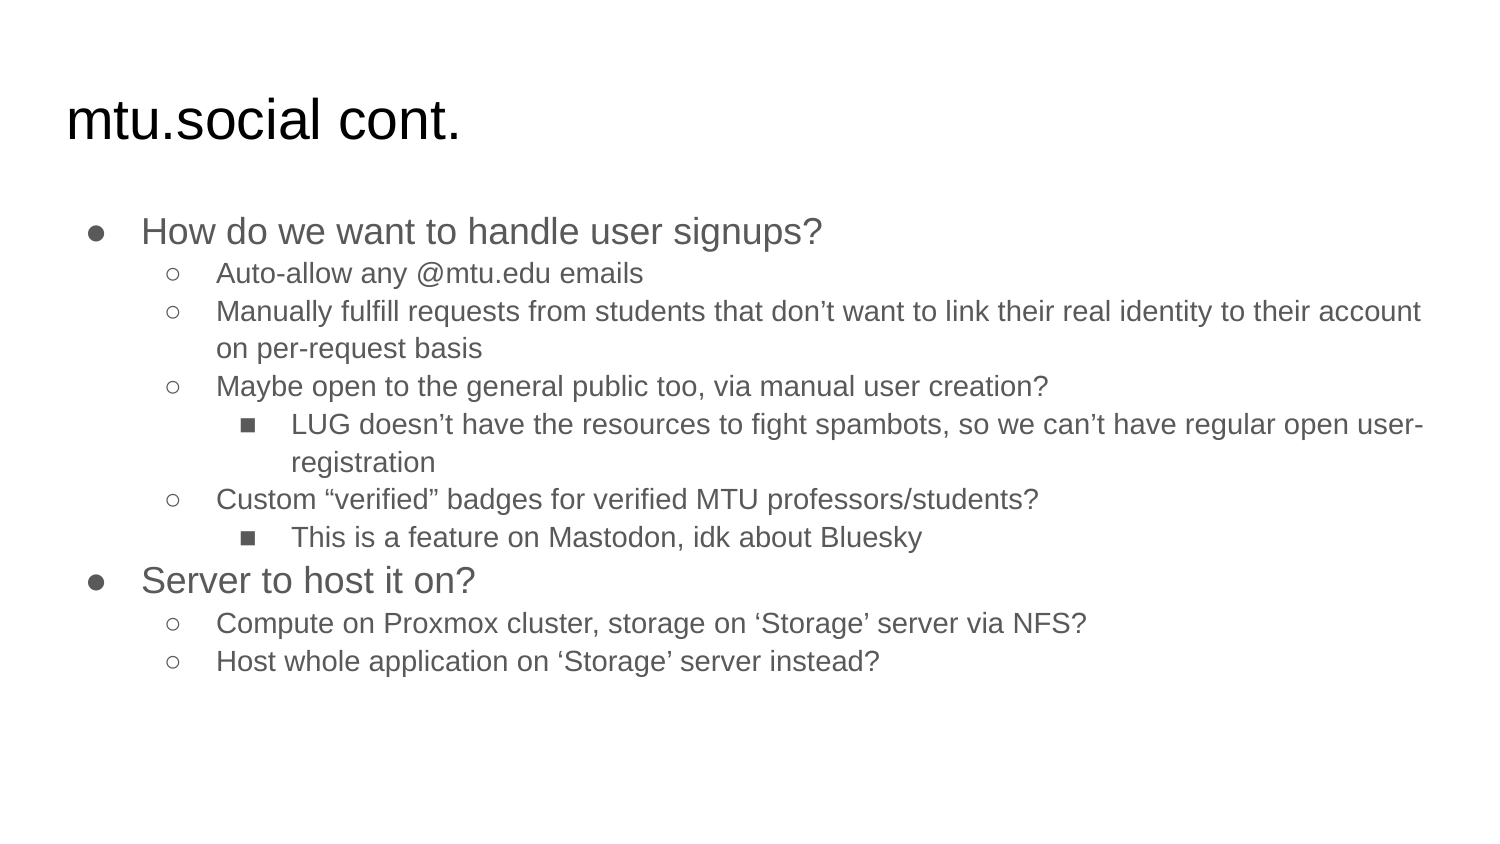

# mtu.social cont.
How do we want to handle user signups?
Auto-allow any @mtu.edu emails
Manually fulfill requests from students that don’t want to link their real identity to their account on per-request basis
Maybe open to the general public too, via manual user creation?
LUG doesn’t have the resources to fight spambots, so we can’t have regular open user-registration
Custom “verified” badges for verified MTU professors/students?
This is a feature on Mastodon, idk about Bluesky
Server to host it on?
Compute on Proxmox cluster, storage on ‘Storage’ server via NFS?
Host whole application on ‘Storage’ server instead?